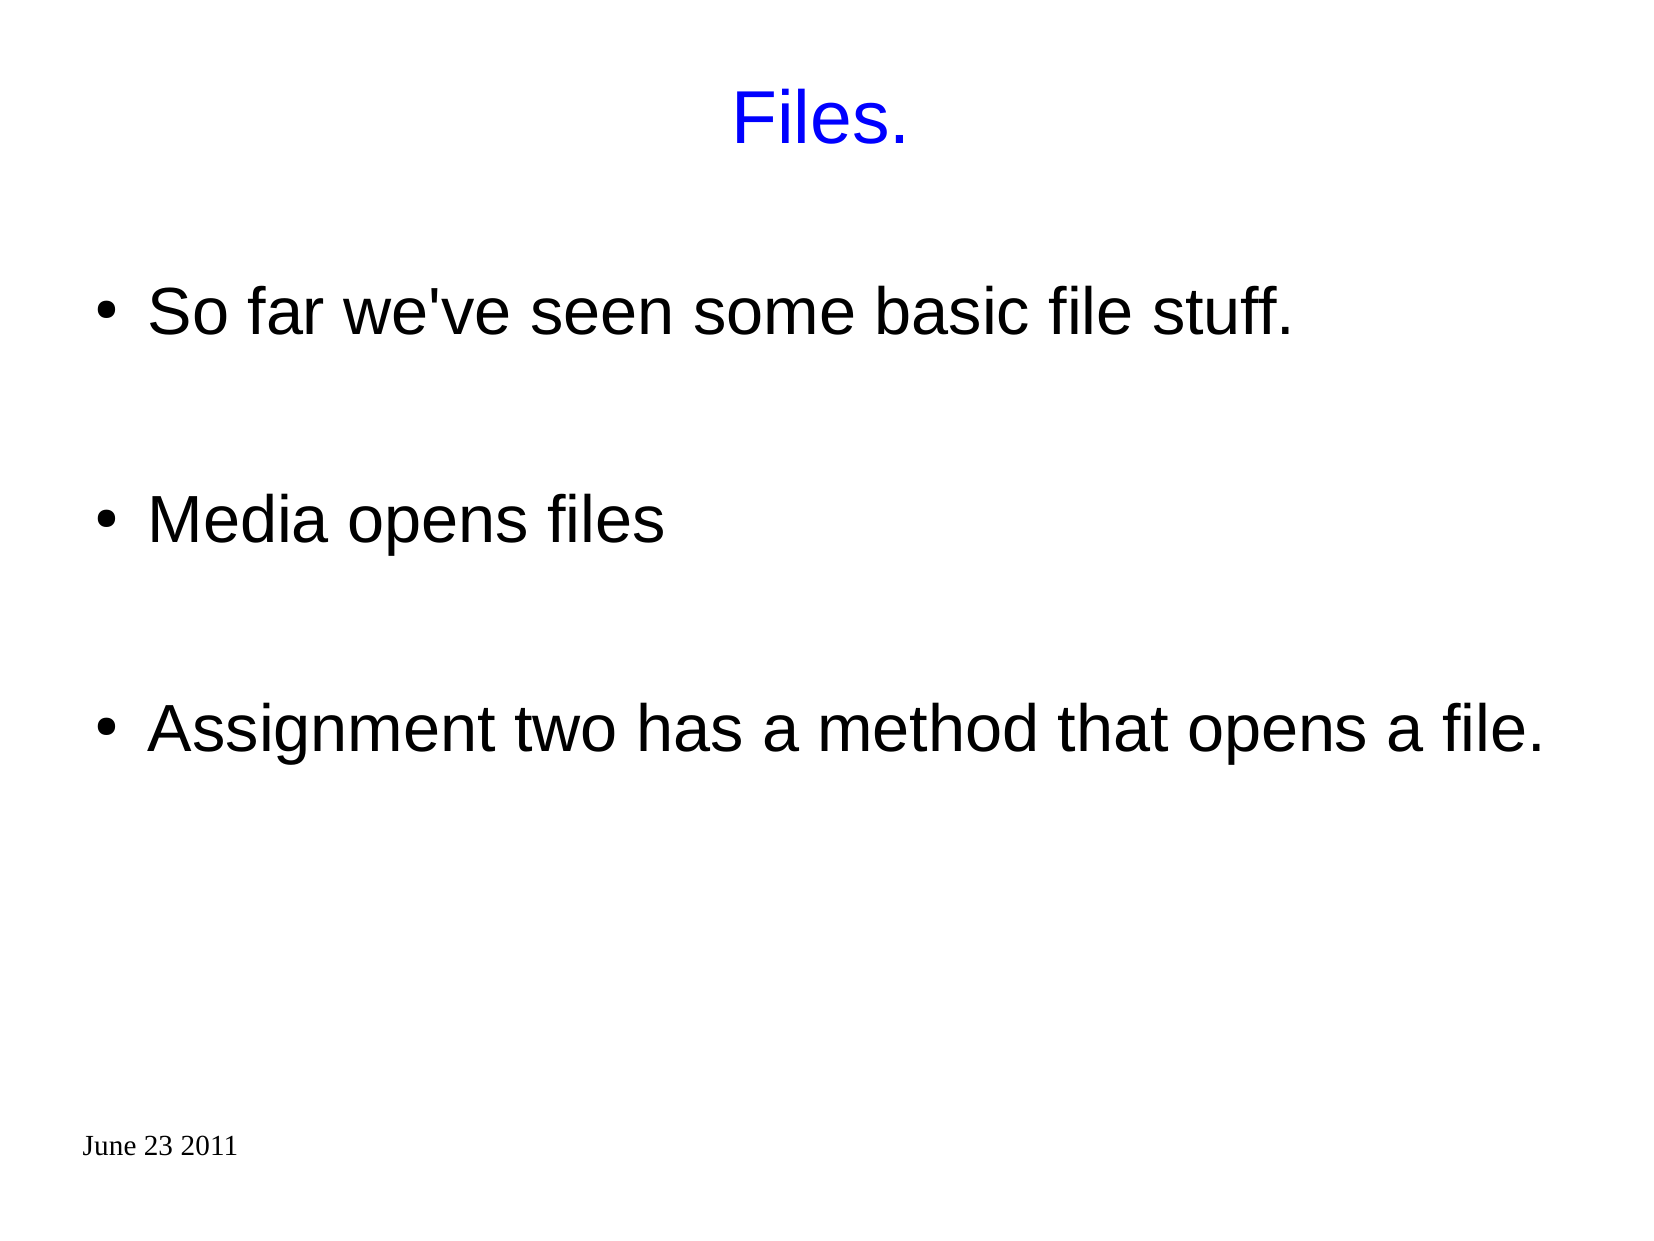

# Files.
So far we've seen some basic file stuff.
Media opens files
Assignment two has a method that opens a file.
June 23 2011